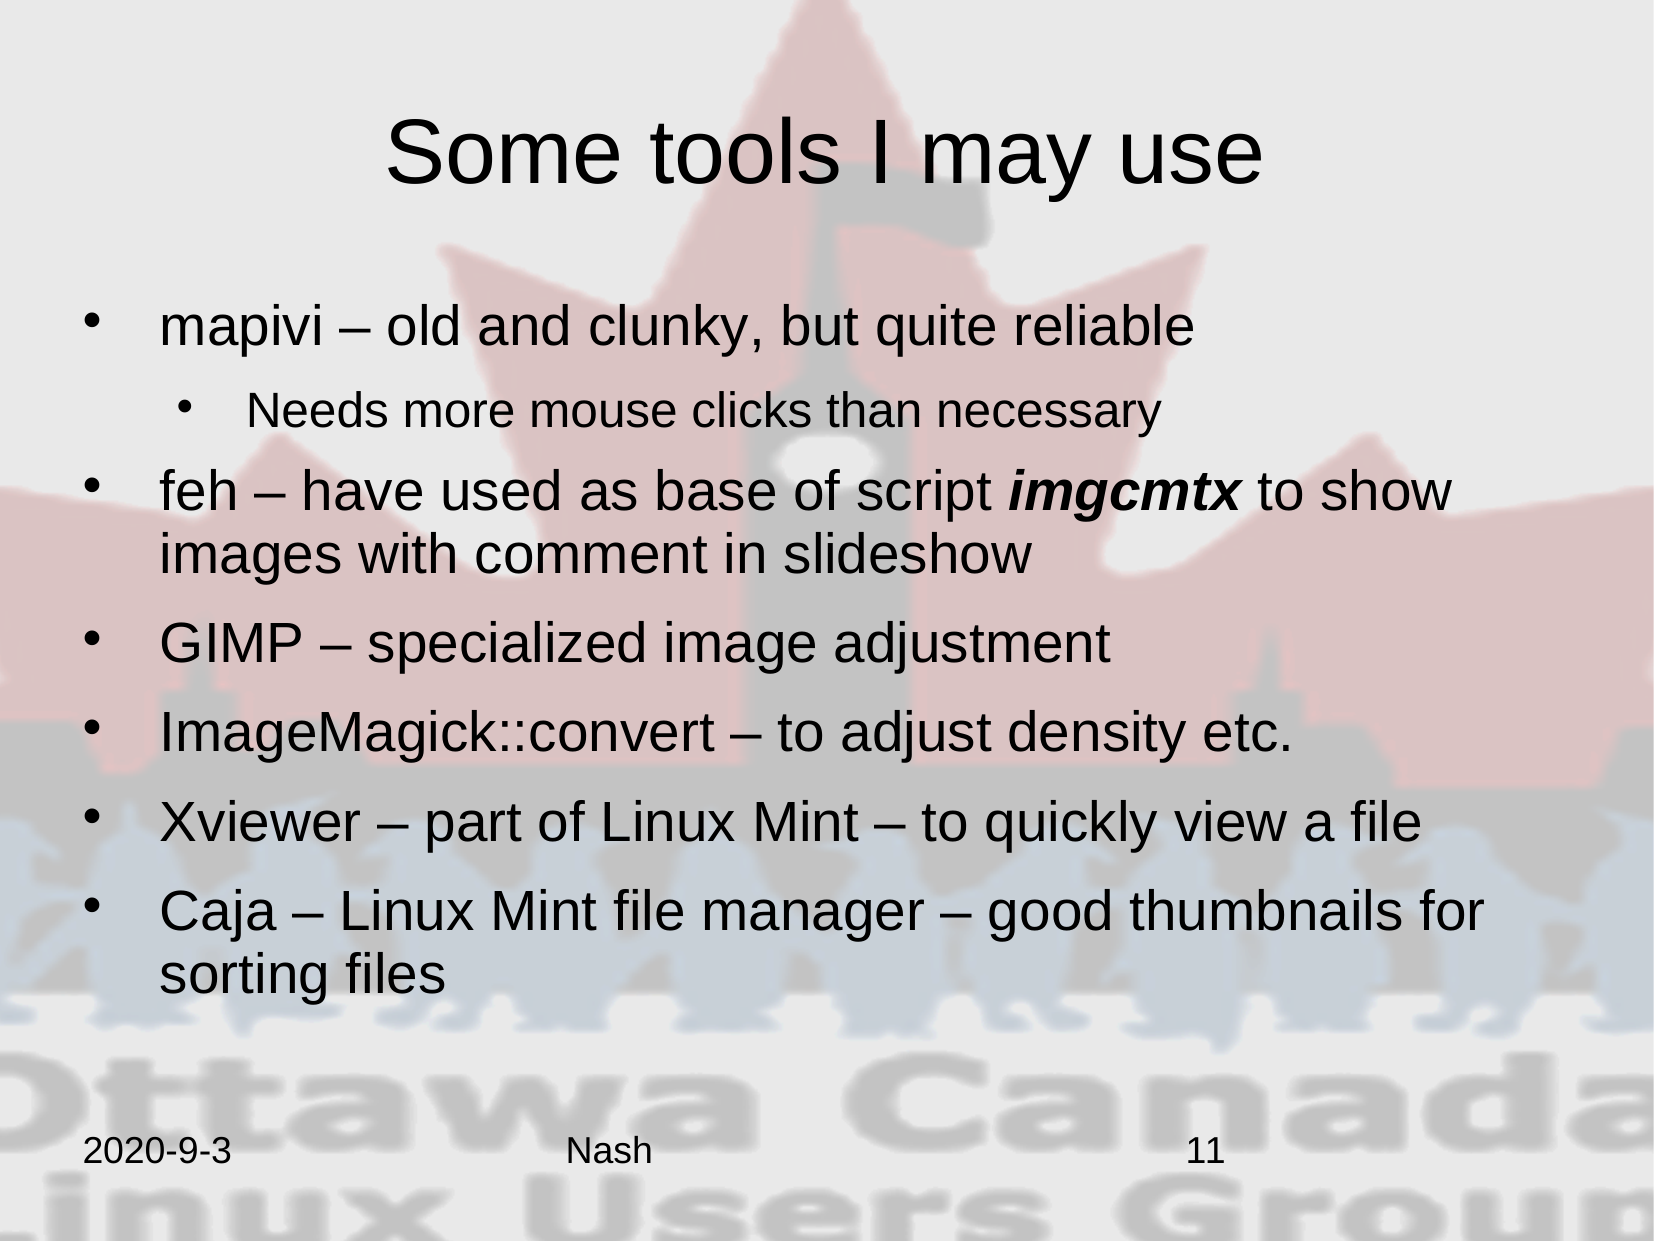

# Some tools I may use
mapivi – old and clunky, but quite reliable
Needs more mouse clicks than necessary
feh – have used as base of script imgcmtx to show images with comment in slideshow
GIMP – specialized image adjustment
ImageMagick::convert – to adjust density etc.
Xviewer – part of Linux Mint – to quickly view a file
Caja – Linux Mint file manager – good thumbnails for sorting files
11